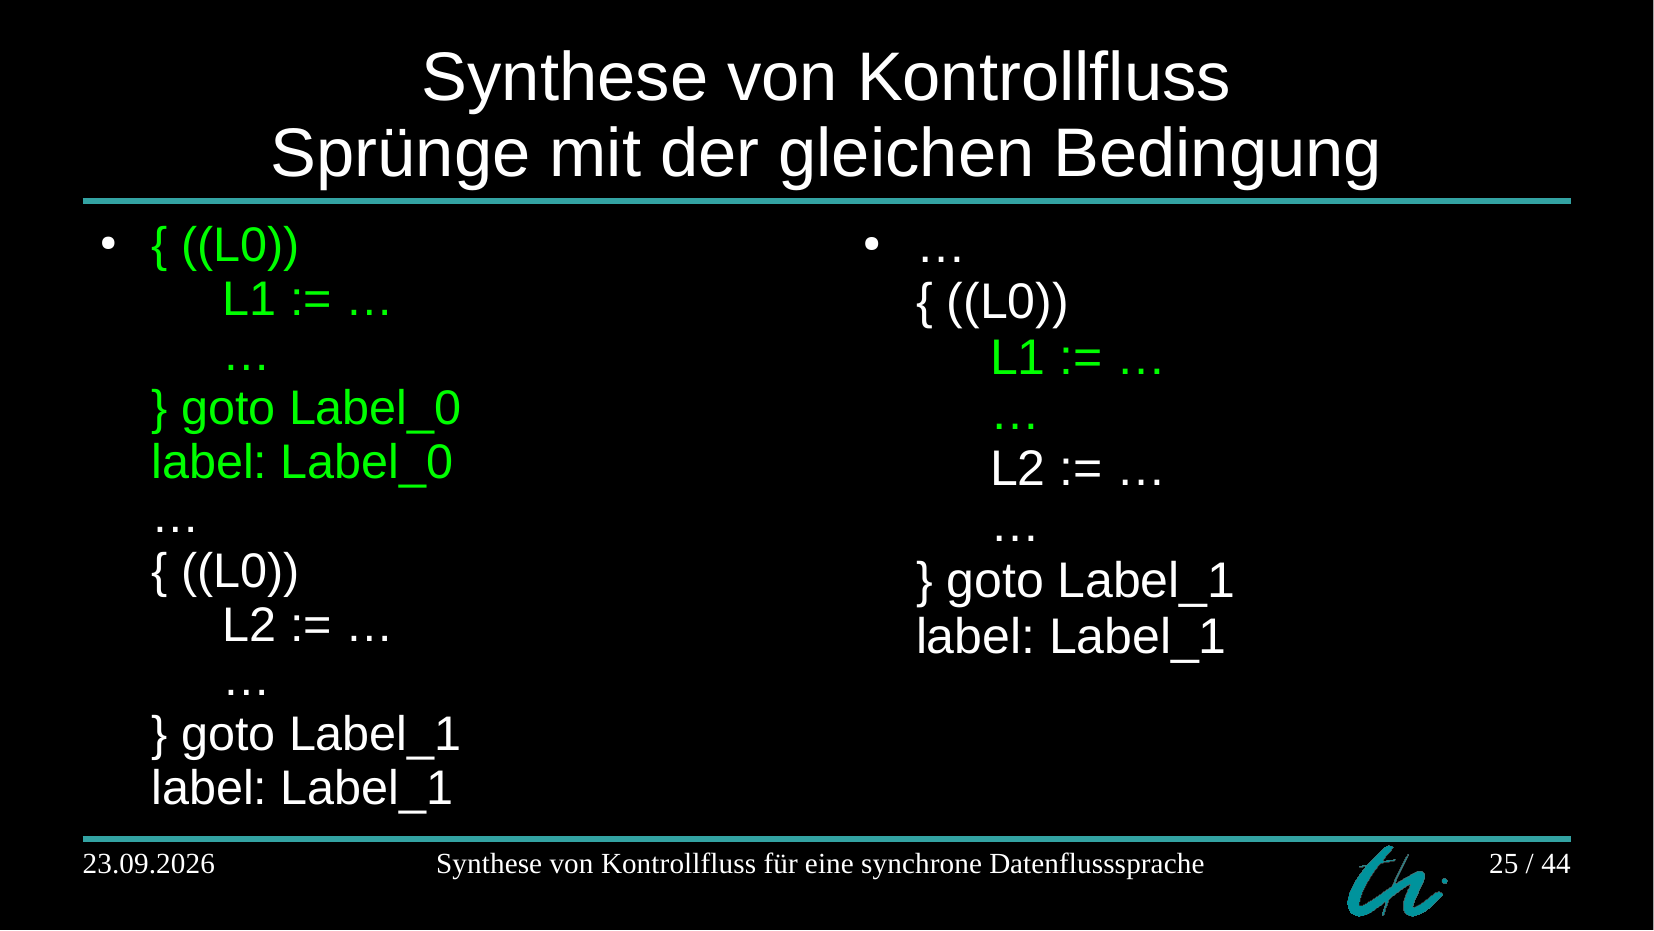

# Synthese von Kontrollfluss Sprünge mit der gleichen Bedingung
{ ((L0))
	L1 := …
	…
} goto Label_0
label: Label_0
…
{ ((L0))
	L2 := …
	…
} goto Label_1
label: Label_1
…
{ ((L0))
	L1 := …
	…
	L2 := …
	…
} goto Label_1
label: Label_1
Synthese von Kontrollfluss für eine synchrone Datenflusssprache
25